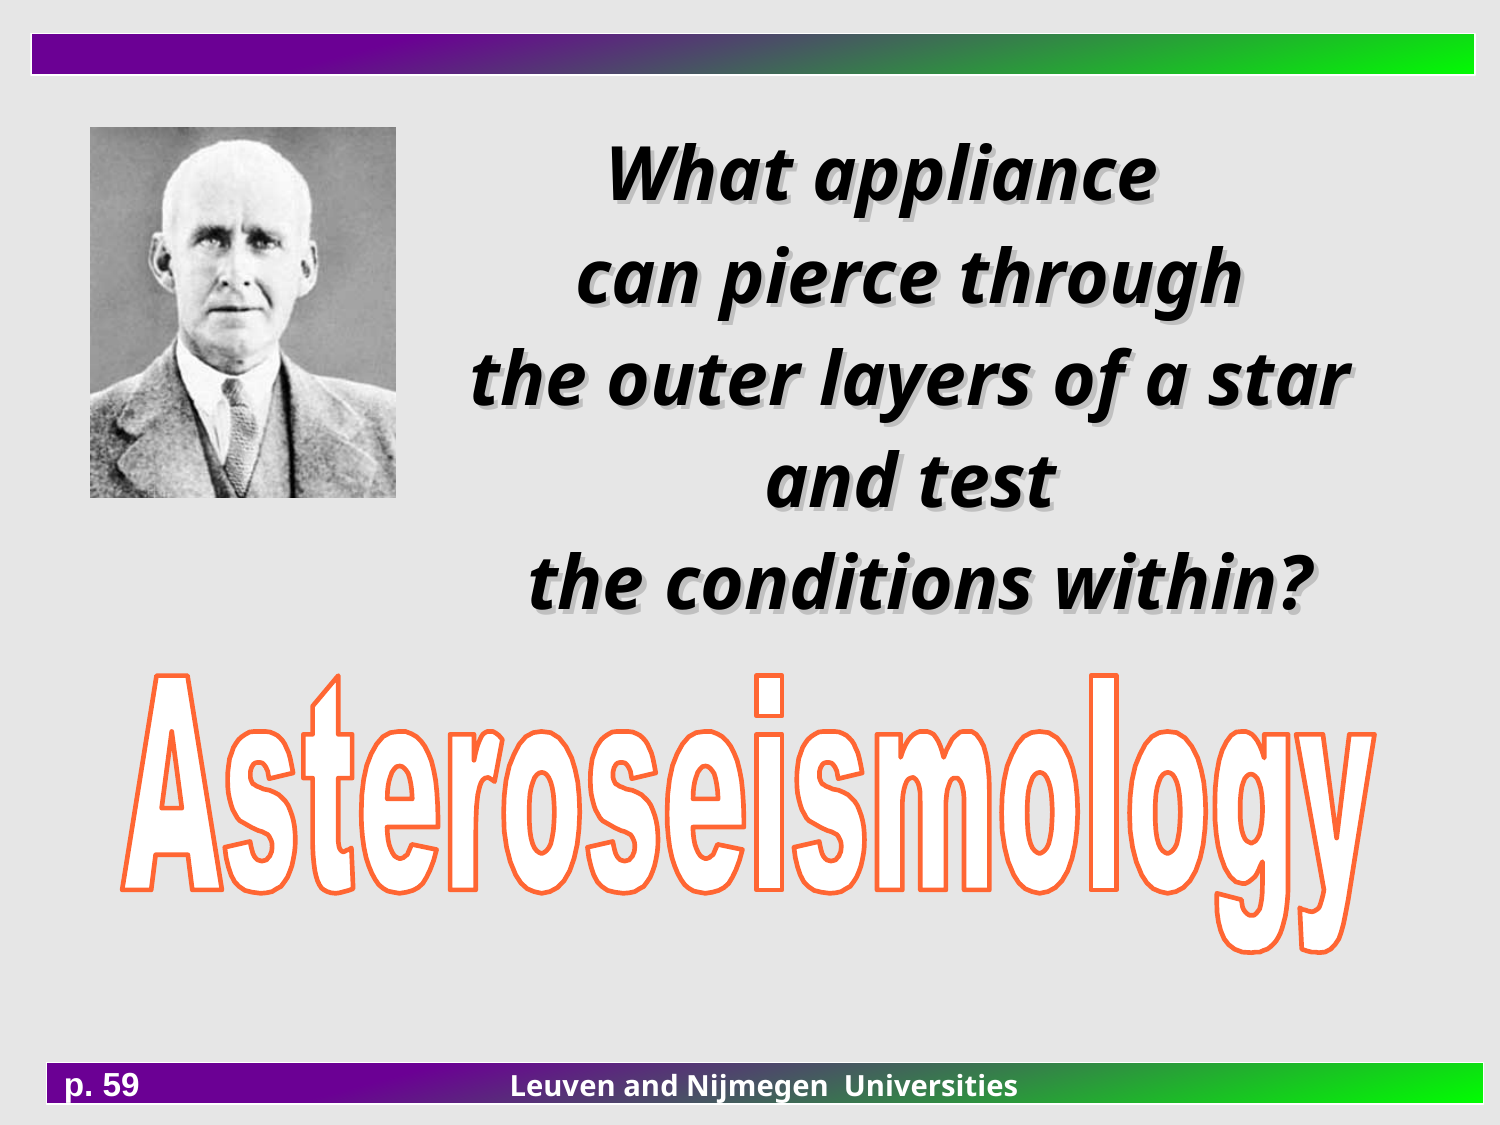

What appliance
can pierce through
the outer layers of a star
and test
the conditions within?